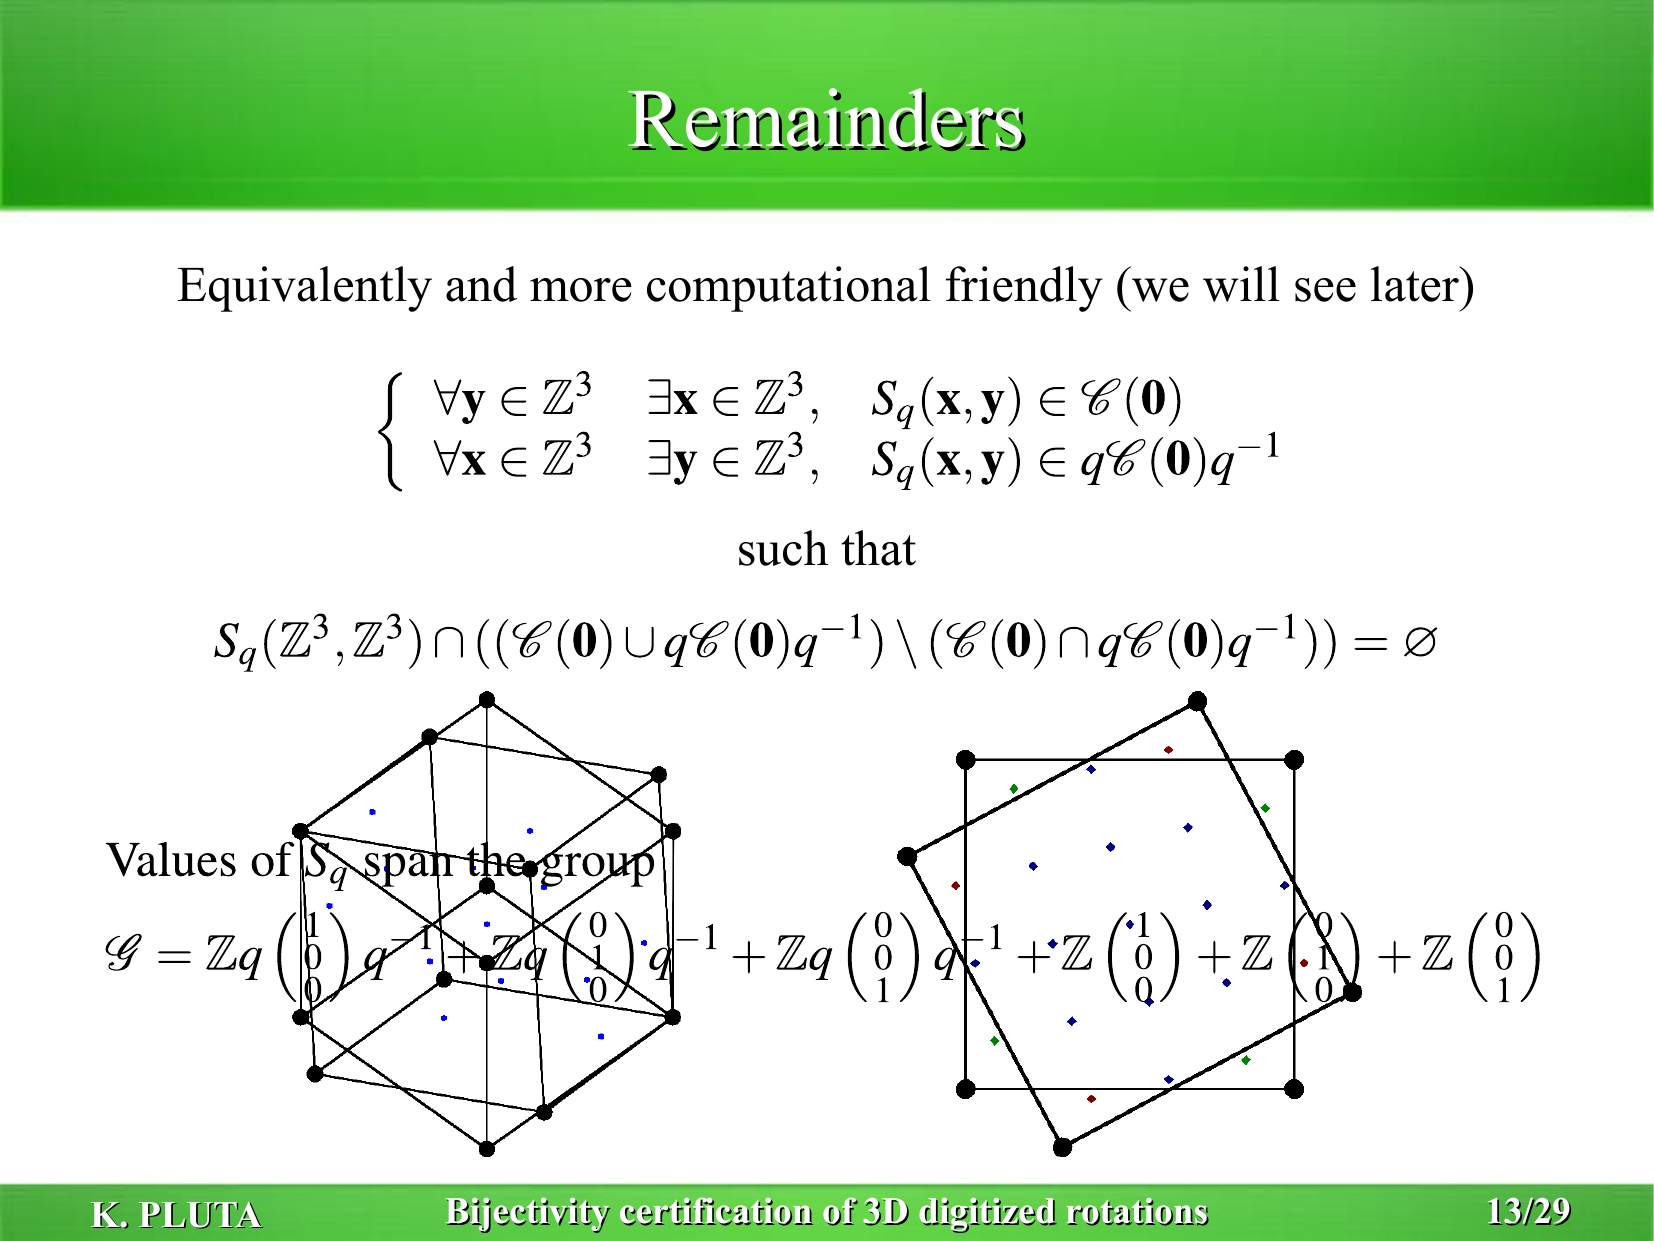

# Remainders
Equivalently and more computational friendly (we will see later)
such that
Bijectivity certification of 3D digitized rotations
13